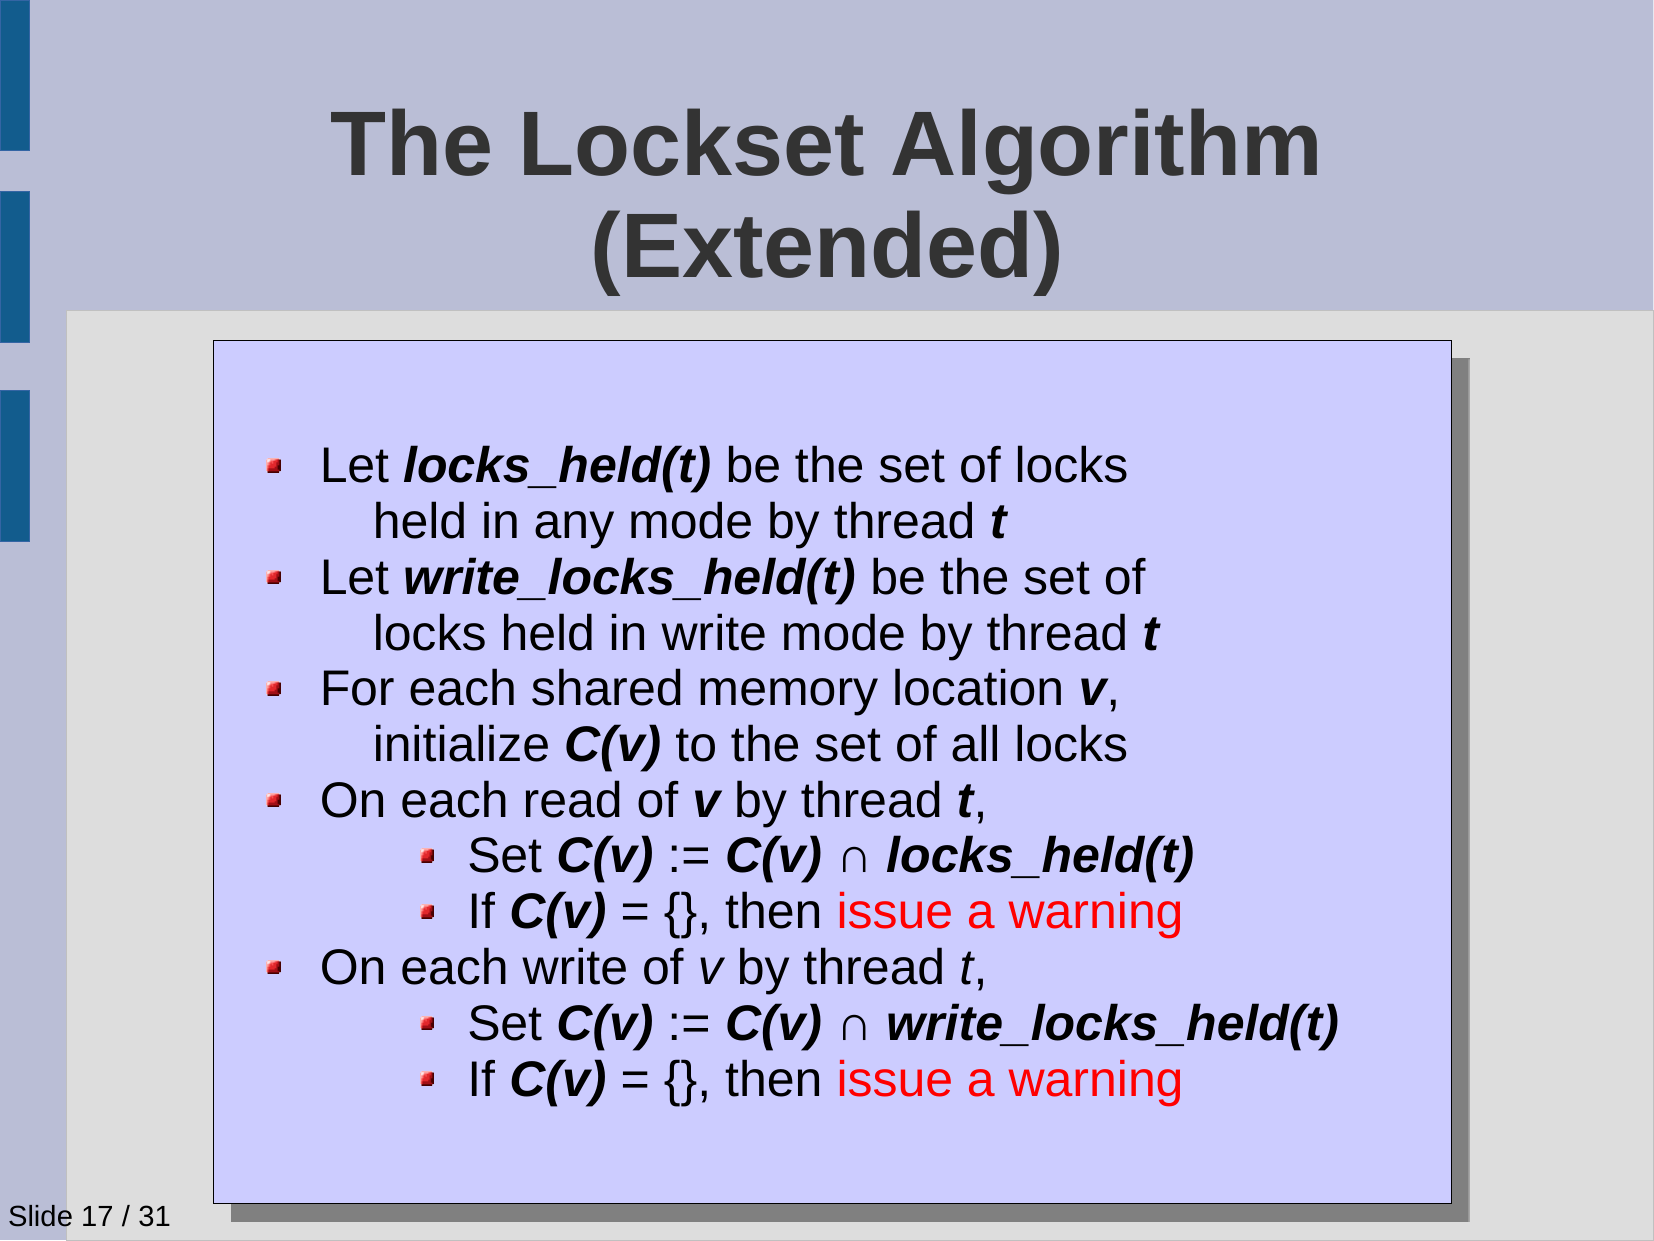

# The Lockset Algorithm (Extended)
Let locks_held(t) be the set of locks
held in any mode by thread t
Let write_locks_held(t) be the set of
locks held in write mode by thread t
For each shared memory location v,
initialize C(v) to the set of all locks
On each read of v by thread t,
Set C(v) := C(v) ∩ locks_held(t)
If C(v) = {}, then issue a warning
On each write of v by thread t,
Set C(v) := C(v) ∩ write_locks_held(t)
If C(v) = {}, then issue a warning
Slide 17 / 31